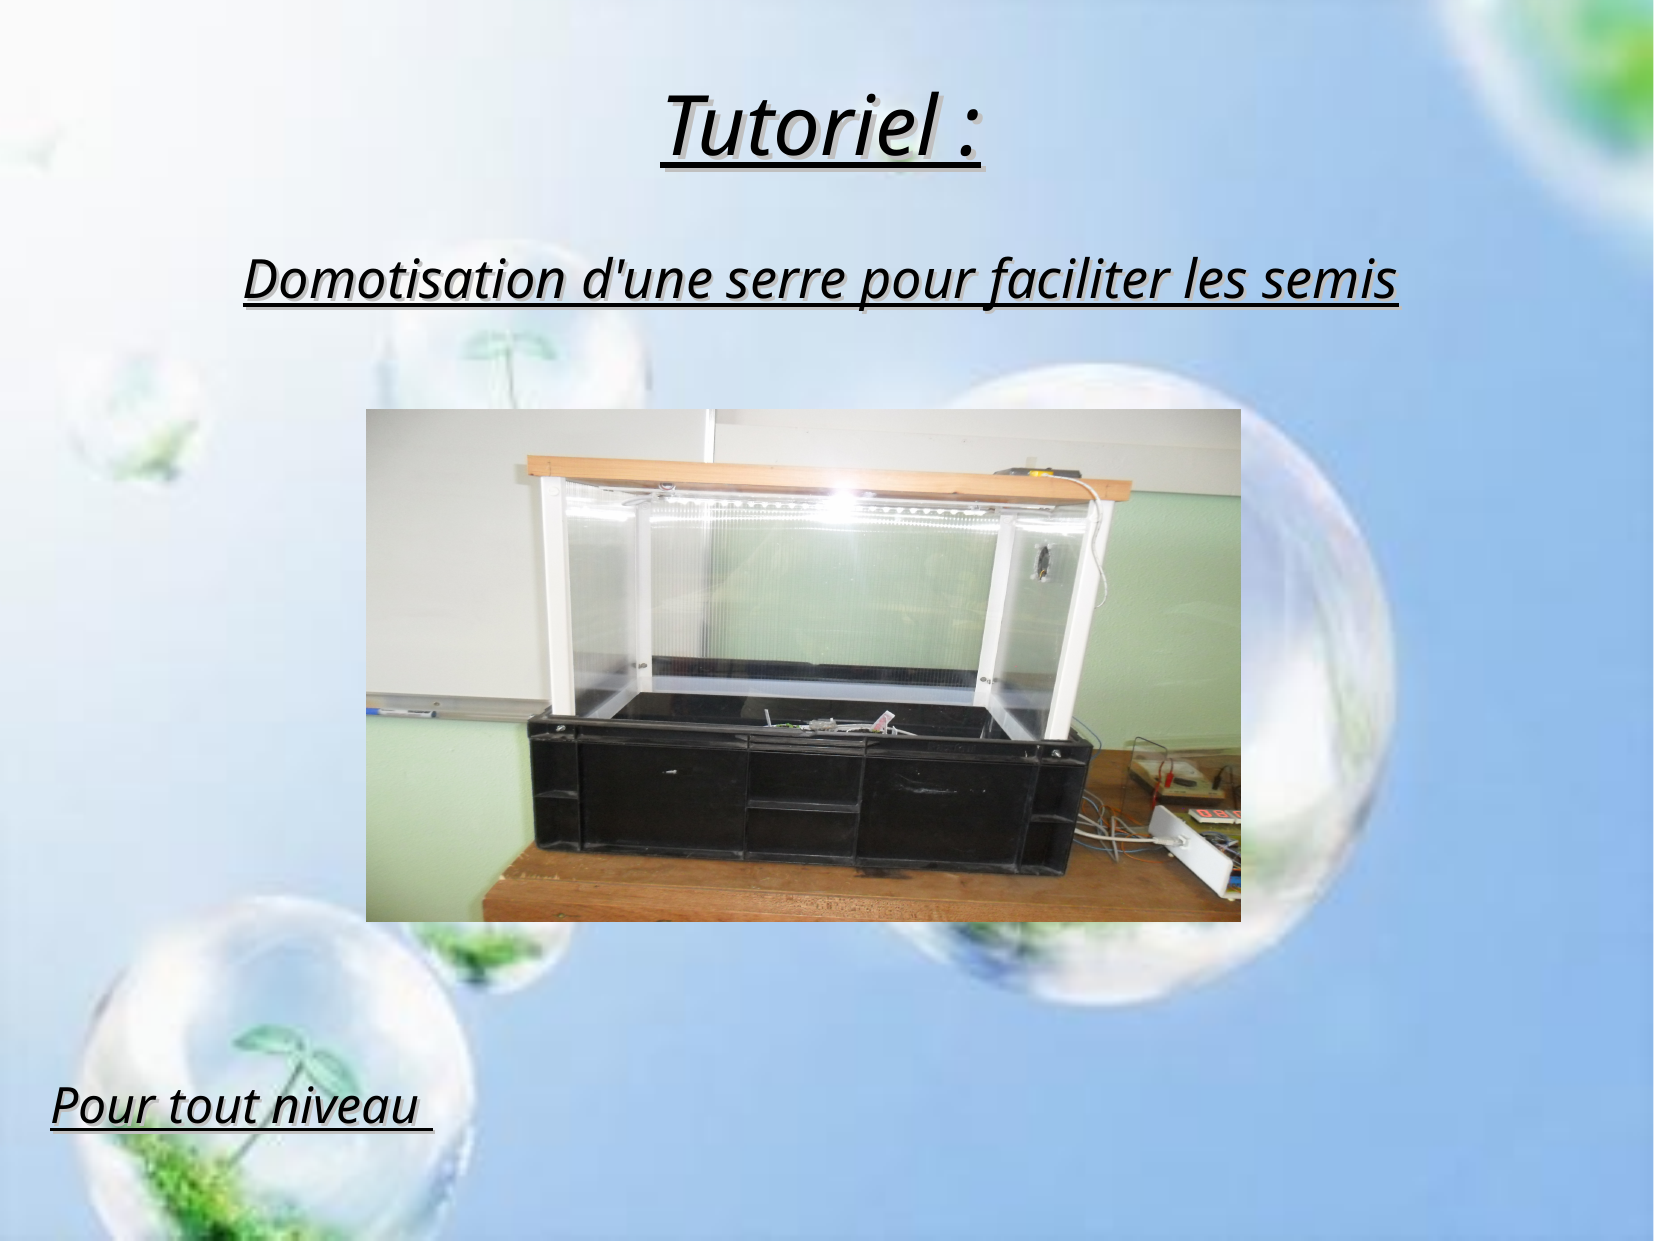

#
Tutoriel :
Domotisation d'une serre pour faciliter les semis
Pour tout niveau